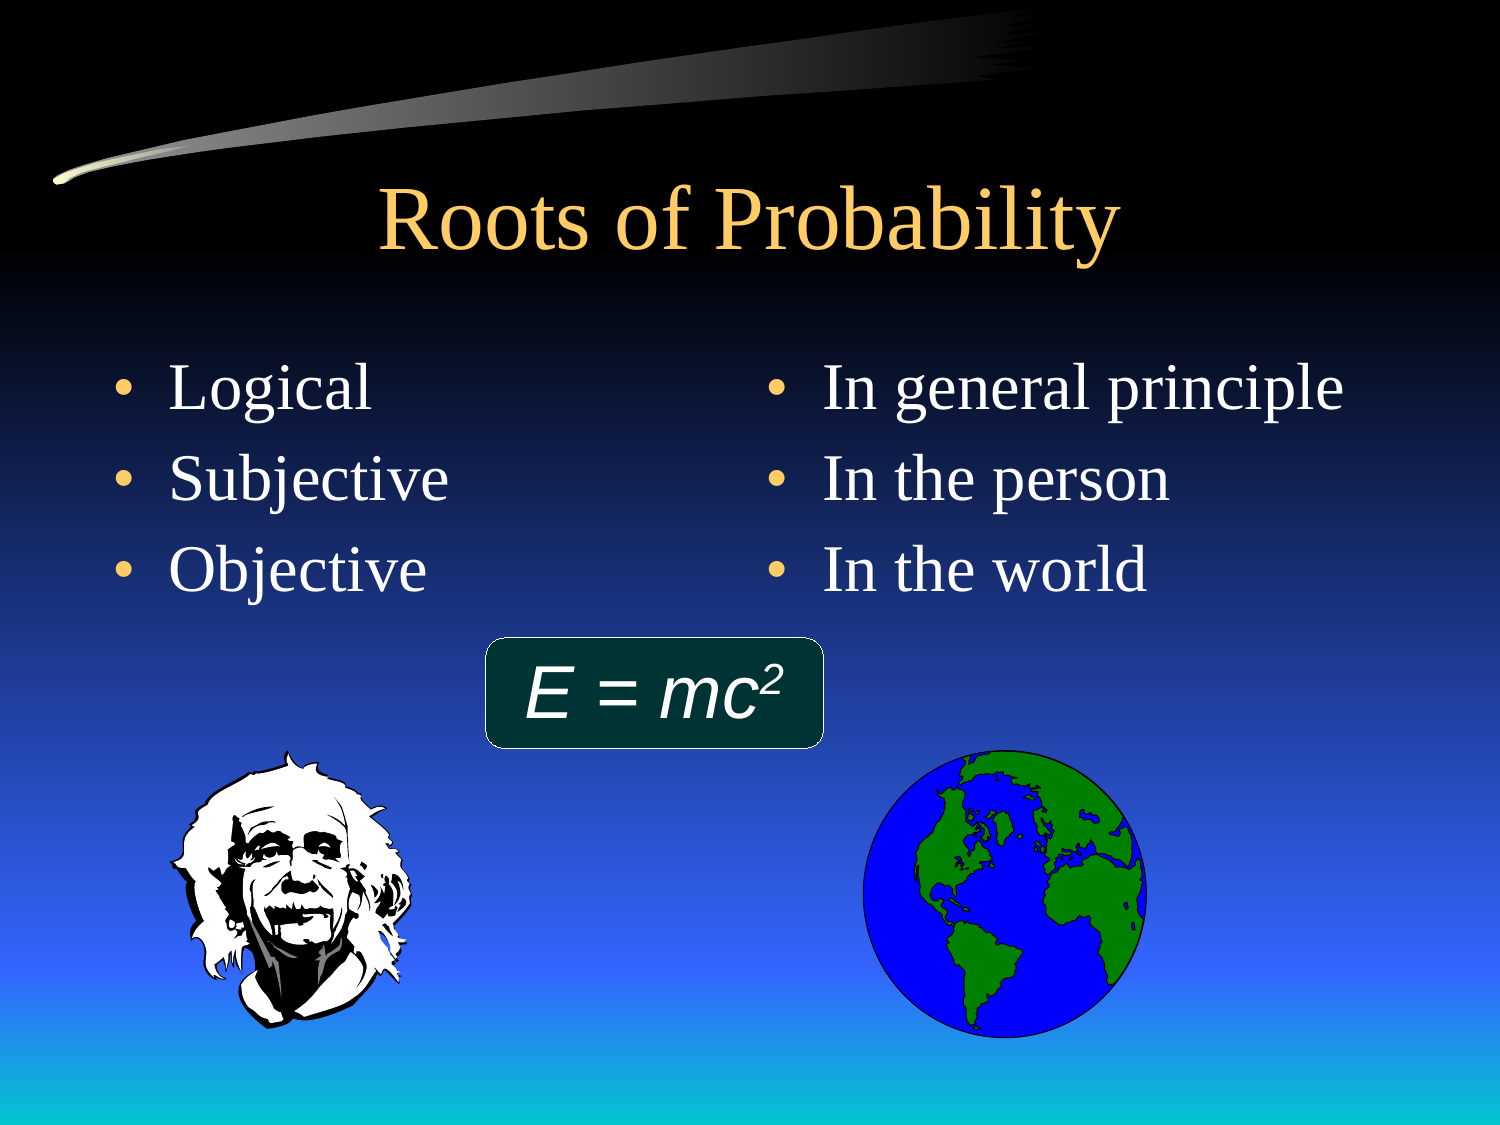

# Roots of Probability
Logical
Subjective
Objective
In general principle
In the person
In the world
E = mc2